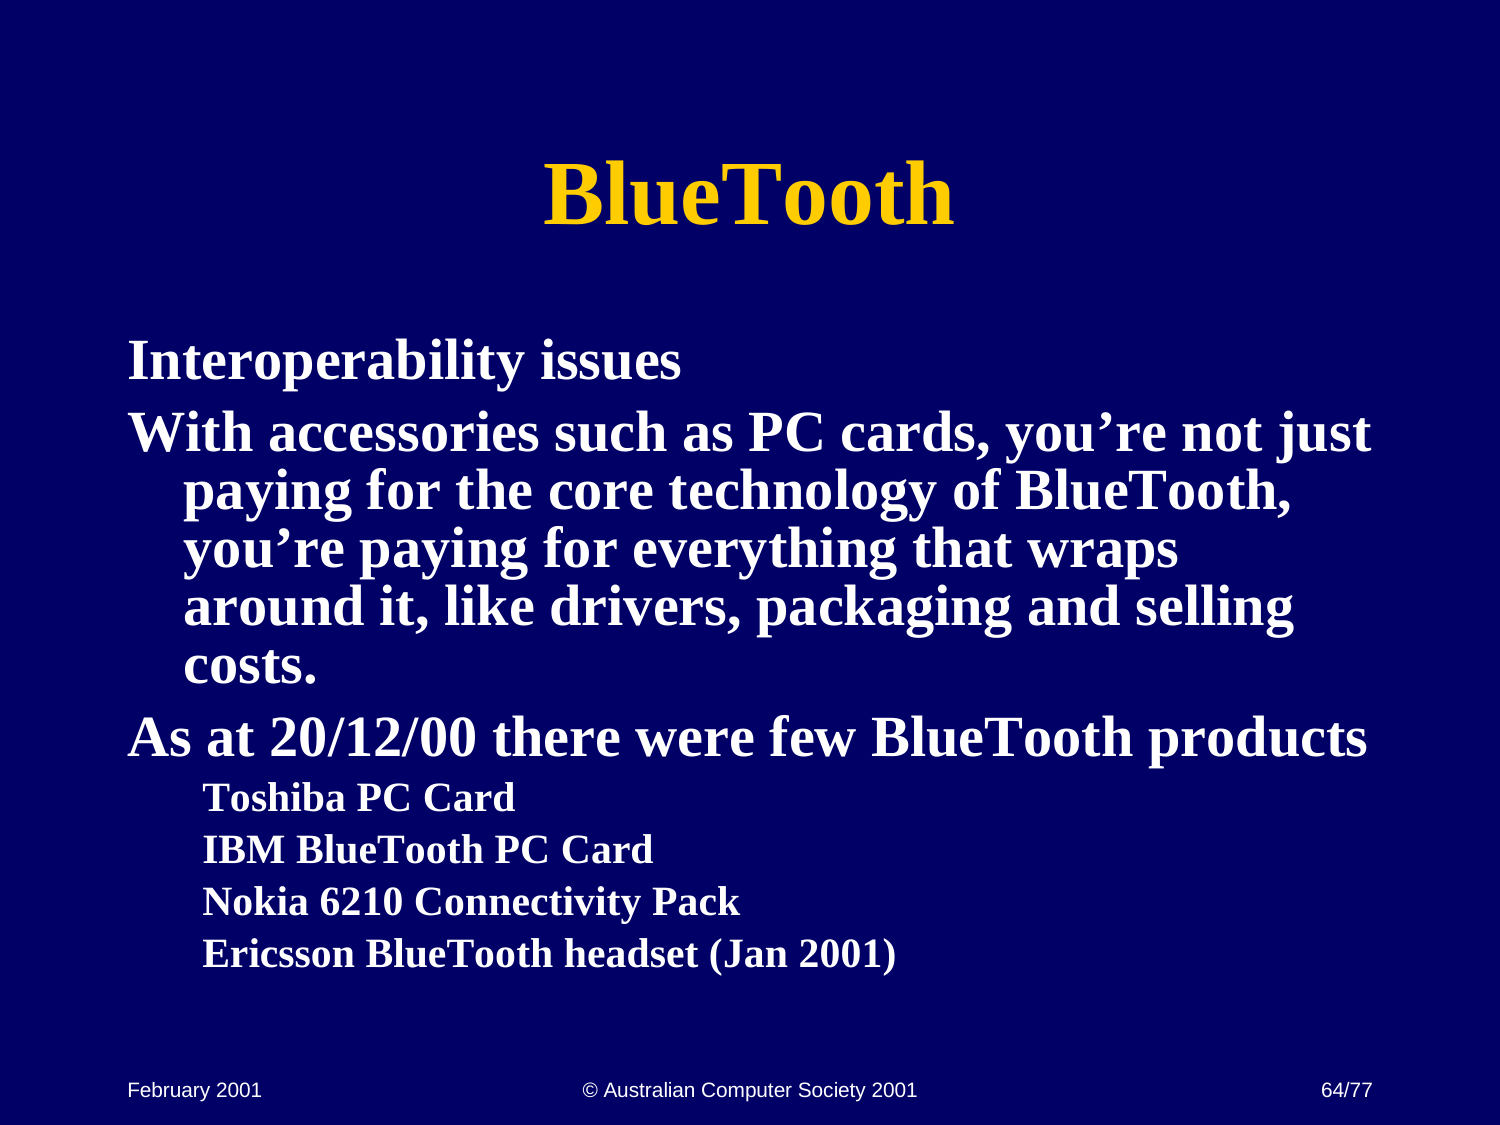

# BlueTooth
Interoperability issues
With accessories such as PC cards, you’re not just paying for the core technology of BlueTooth, you’re paying for everything that wraps around it, like drivers, packaging and selling costs.
As at 20/12/00 there were few BlueTooth products
Toshiba PC Card
IBM BlueTooth PC Card
Nokia 6210 Connectivity Pack
Ericsson BlueTooth headset (Jan 2001)
February 2001
© Australian Computer Society 2001
64